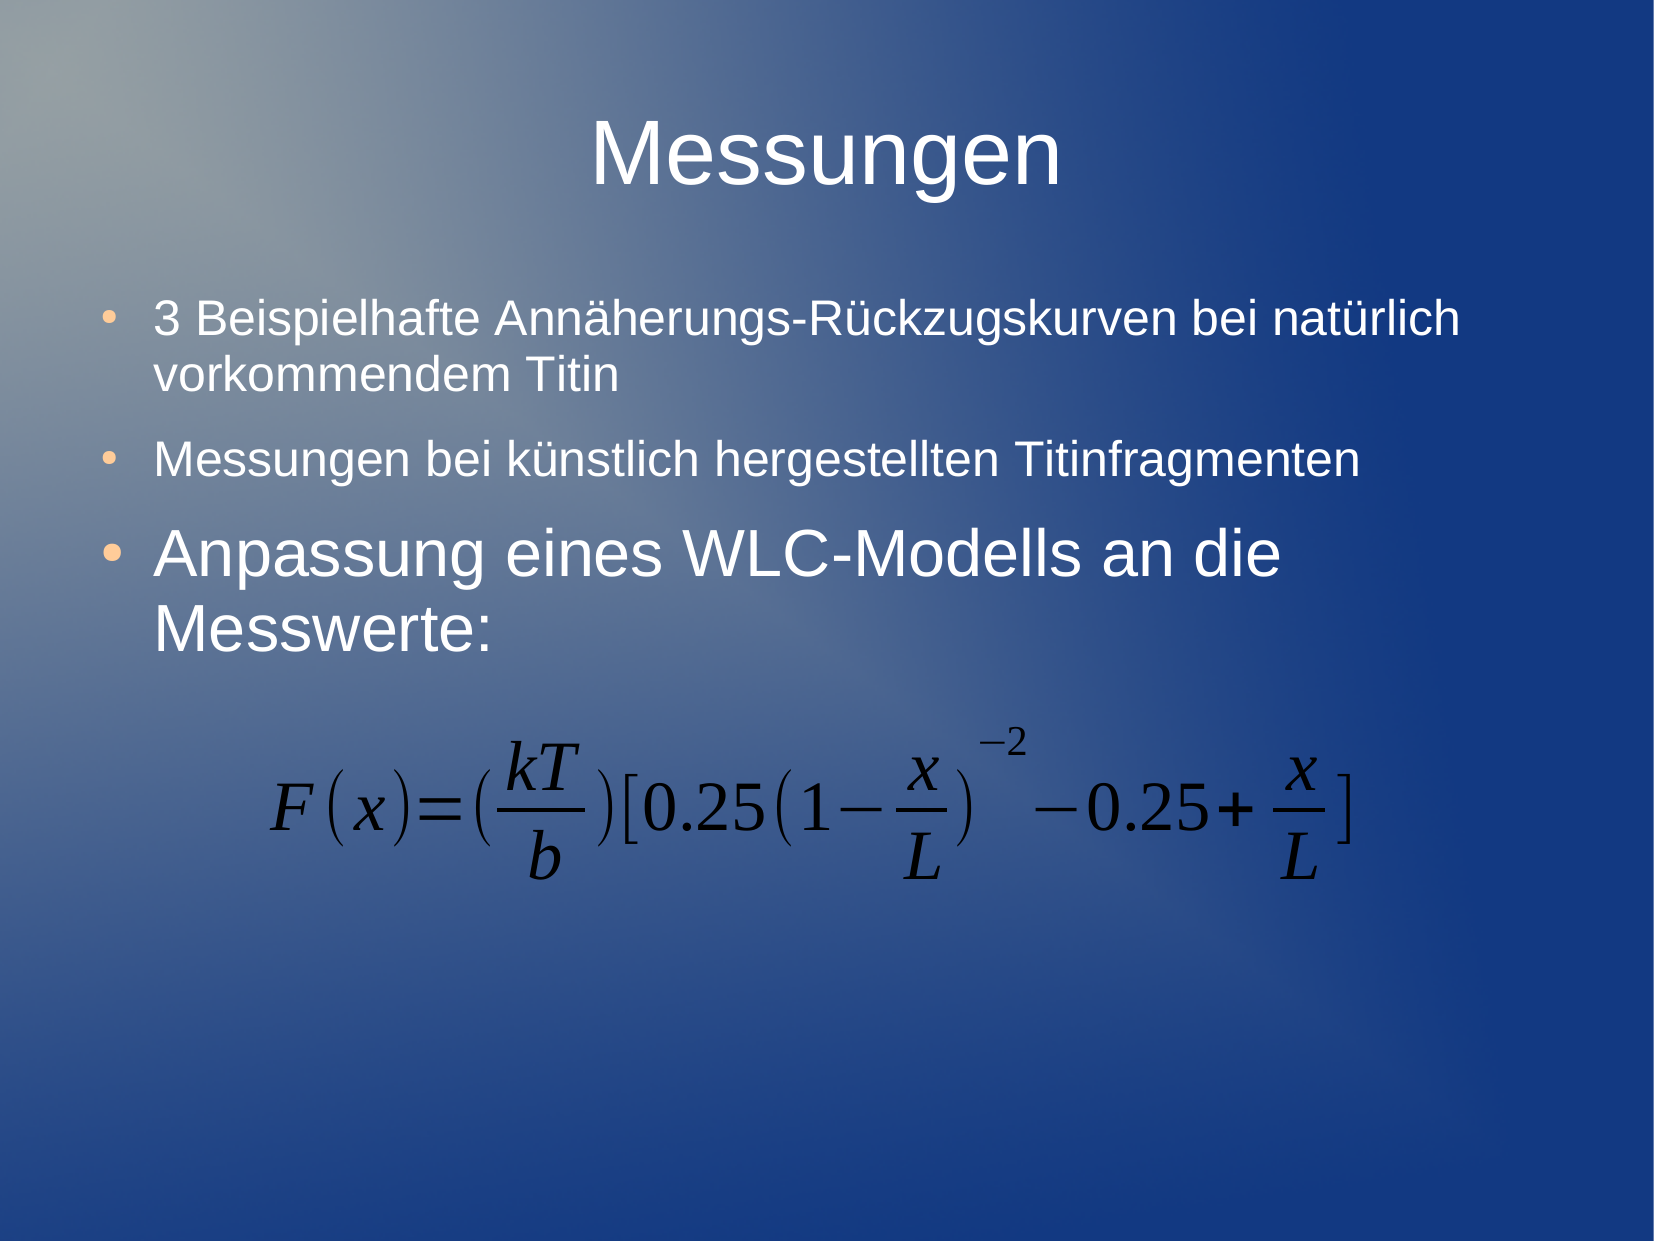

# Messungen
3 Beispielhafte Annäherungs-Rückzugskurven bei natürlich vorkommendem Titin
Messungen bei künstlich hergestellten Titinfragmenten
Anpassung eines WLC-Modells an die Messwerte: